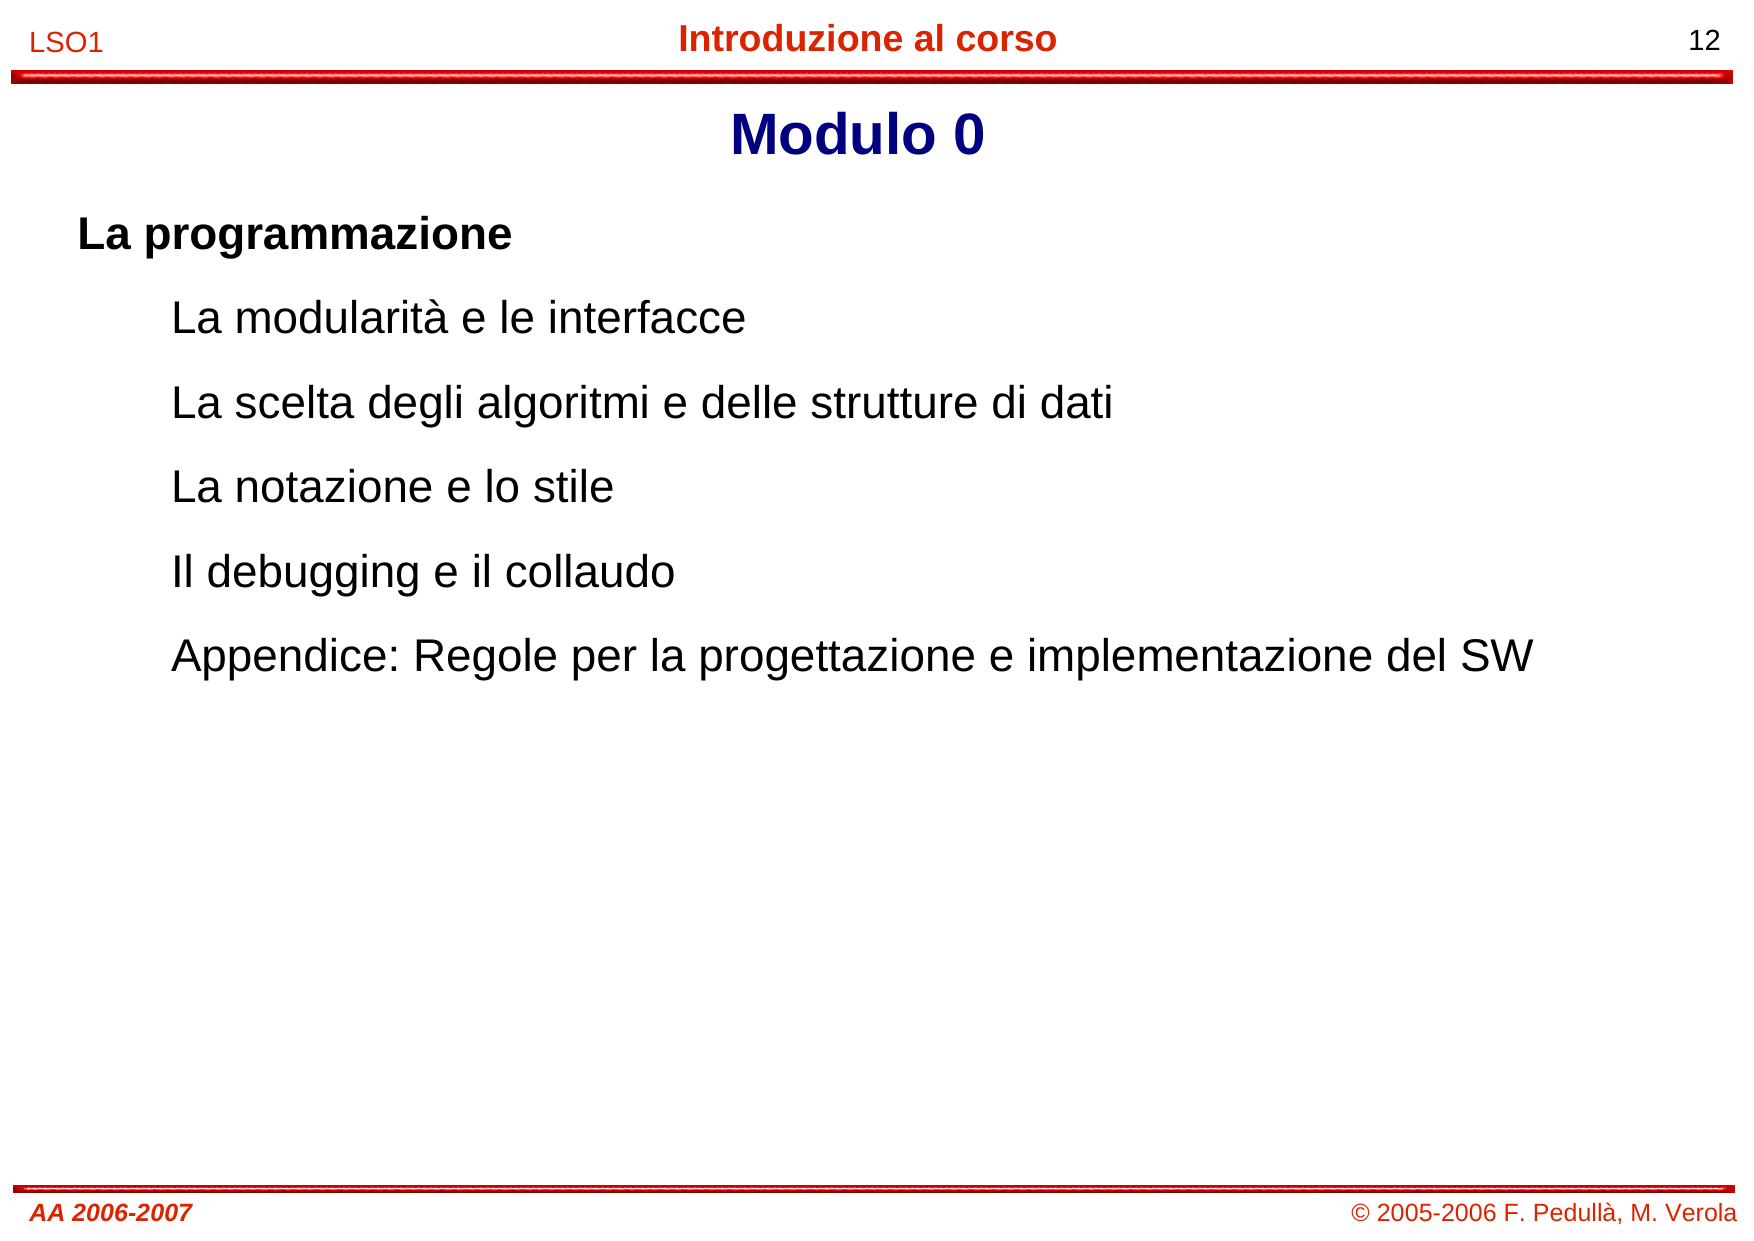

Modulo 0
# La programmazione
La modularità e le interfacce
La scelta degli algoritmi e delle strutture di dati
La notazione e lo stile
Il debugging e il collaudo
Appendice: Regole per la progettazione e implementazione del SW